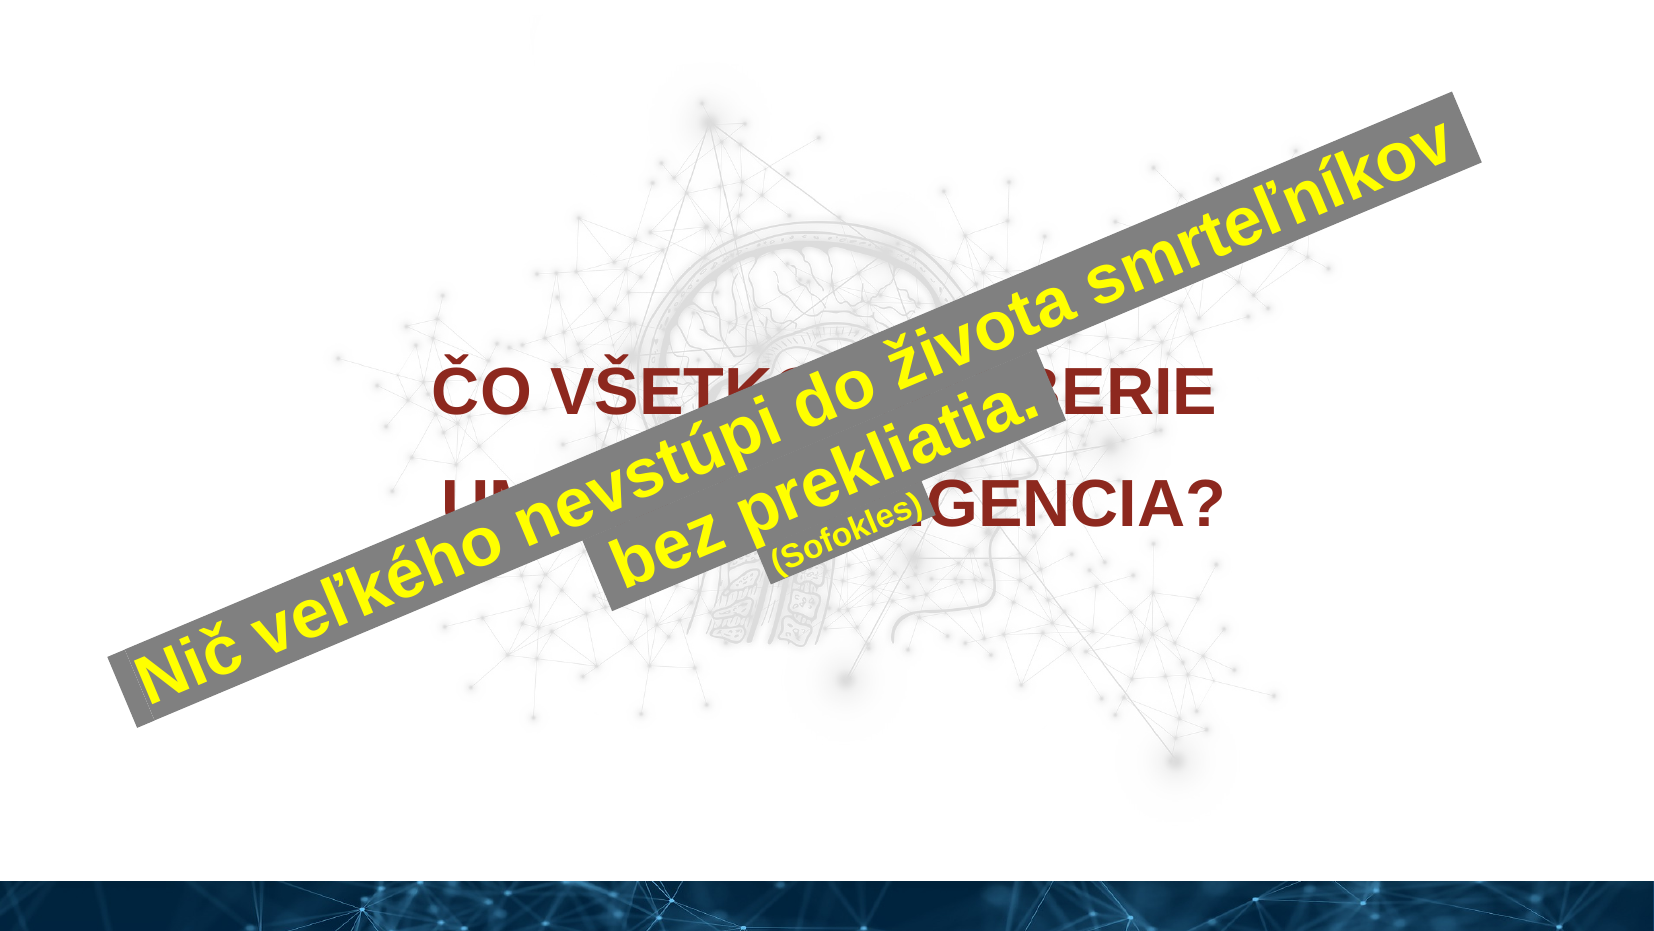

# ČO VŠETKO NÁM BERIE UMELÁ INTELIGENCIA?
 Nič veľkého nevstúpi do života smrteľníkov
 bez prekliatia.
 (Sofokles)